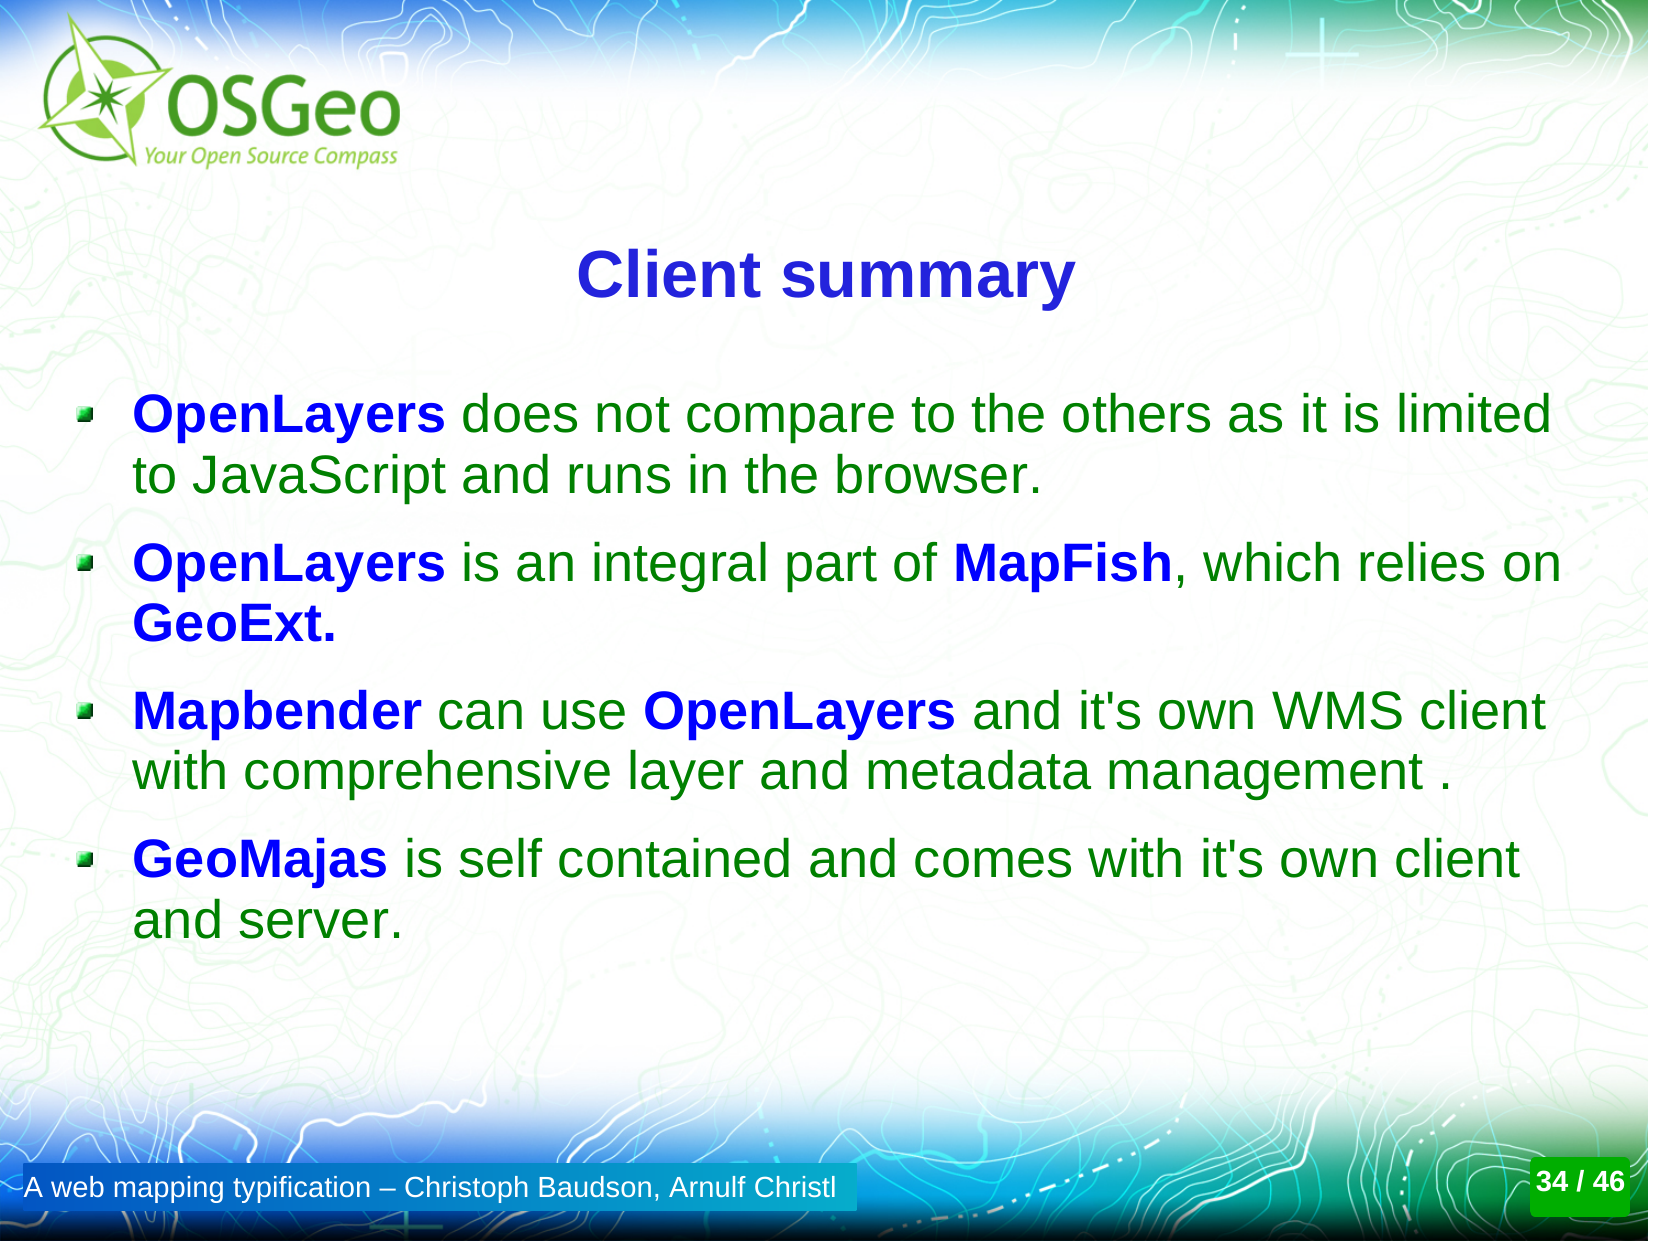

# Client summary
OpenLayers does not compare to the others as it is limited to JavaScript and runs in the browser.
OpenLayers is an integral part of MapFish, which relies on GeoExt.
Mapbender can use OpenLayers and it's own WMS client with comprehensive layer and metadata management .
GeoMajas is self contained and comes with it's own client and server.